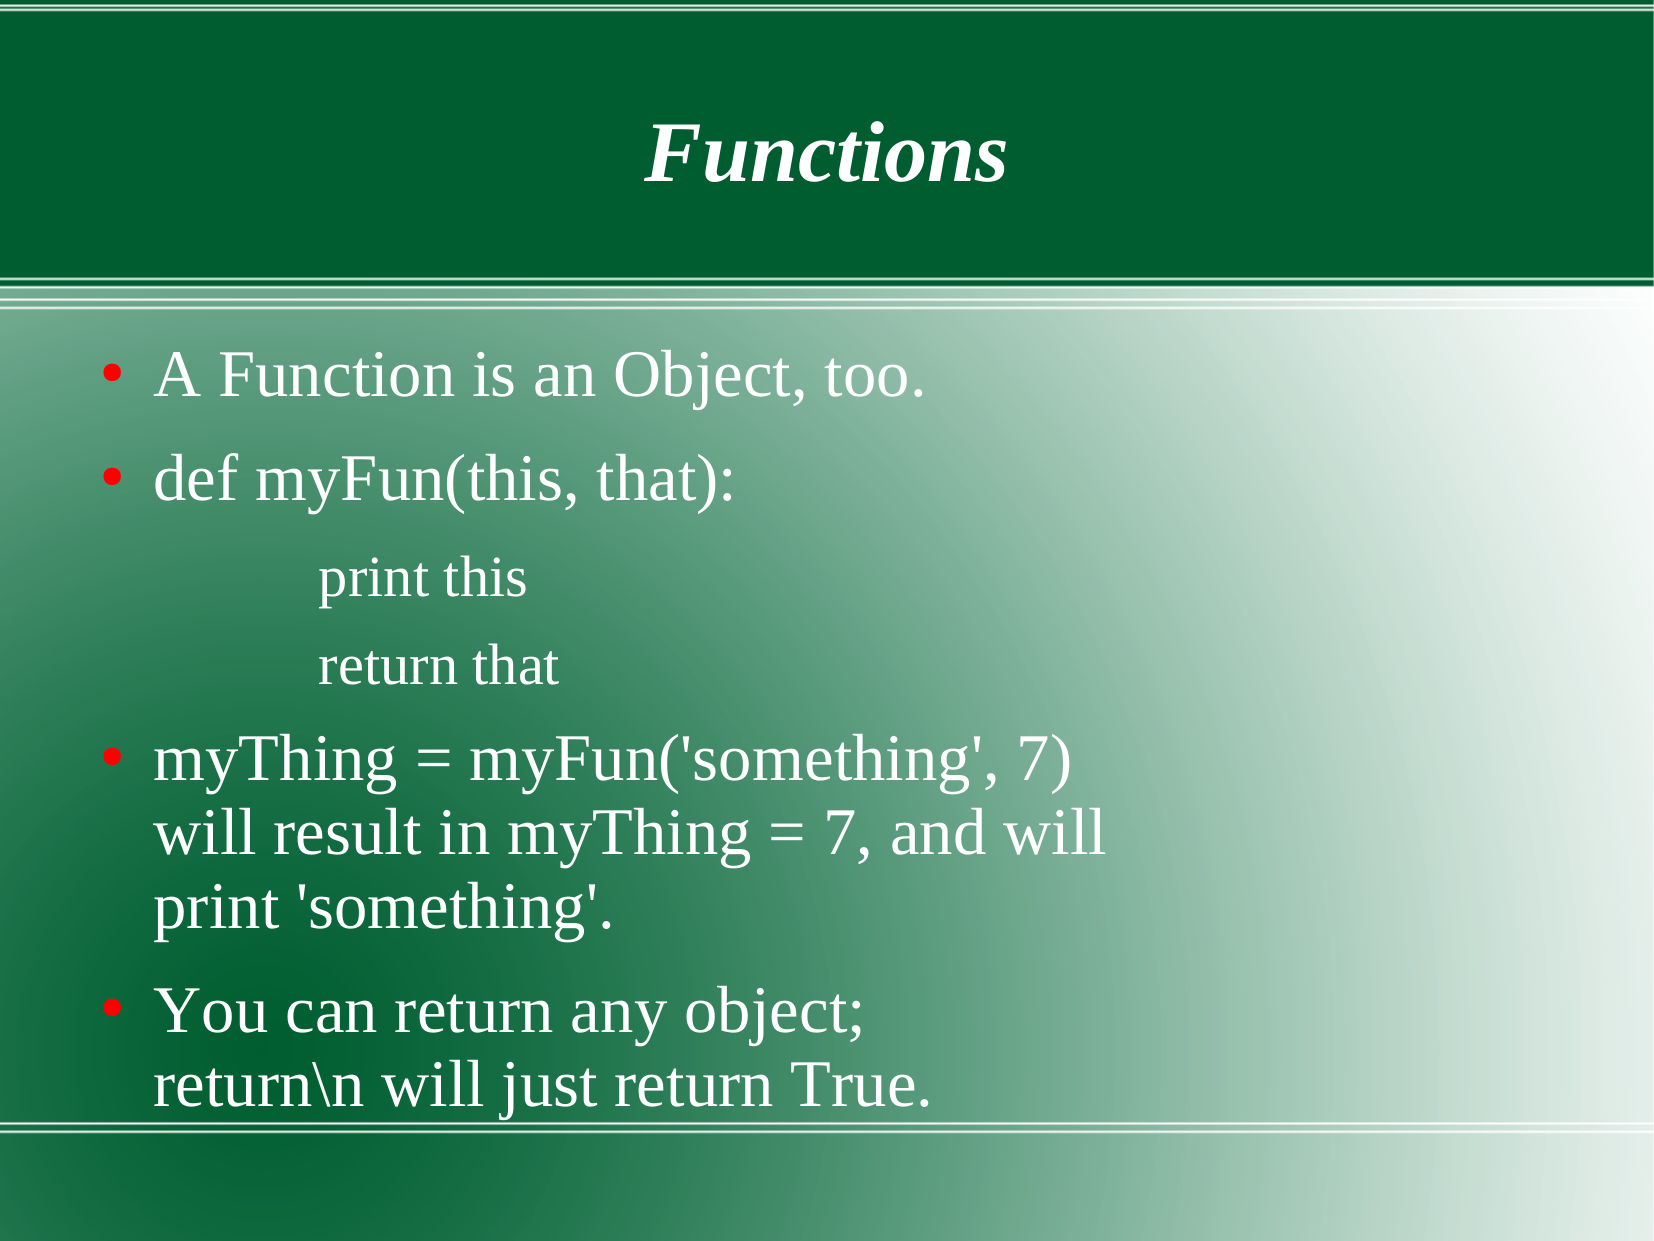

# Functions
A Function is an Object, too.
def myFun(this, that):
print this
return that
myThing = myFun('something', 7)
will result in myThing = 7, and will
print 'something'.
You can return any object;
return\n will just return True.